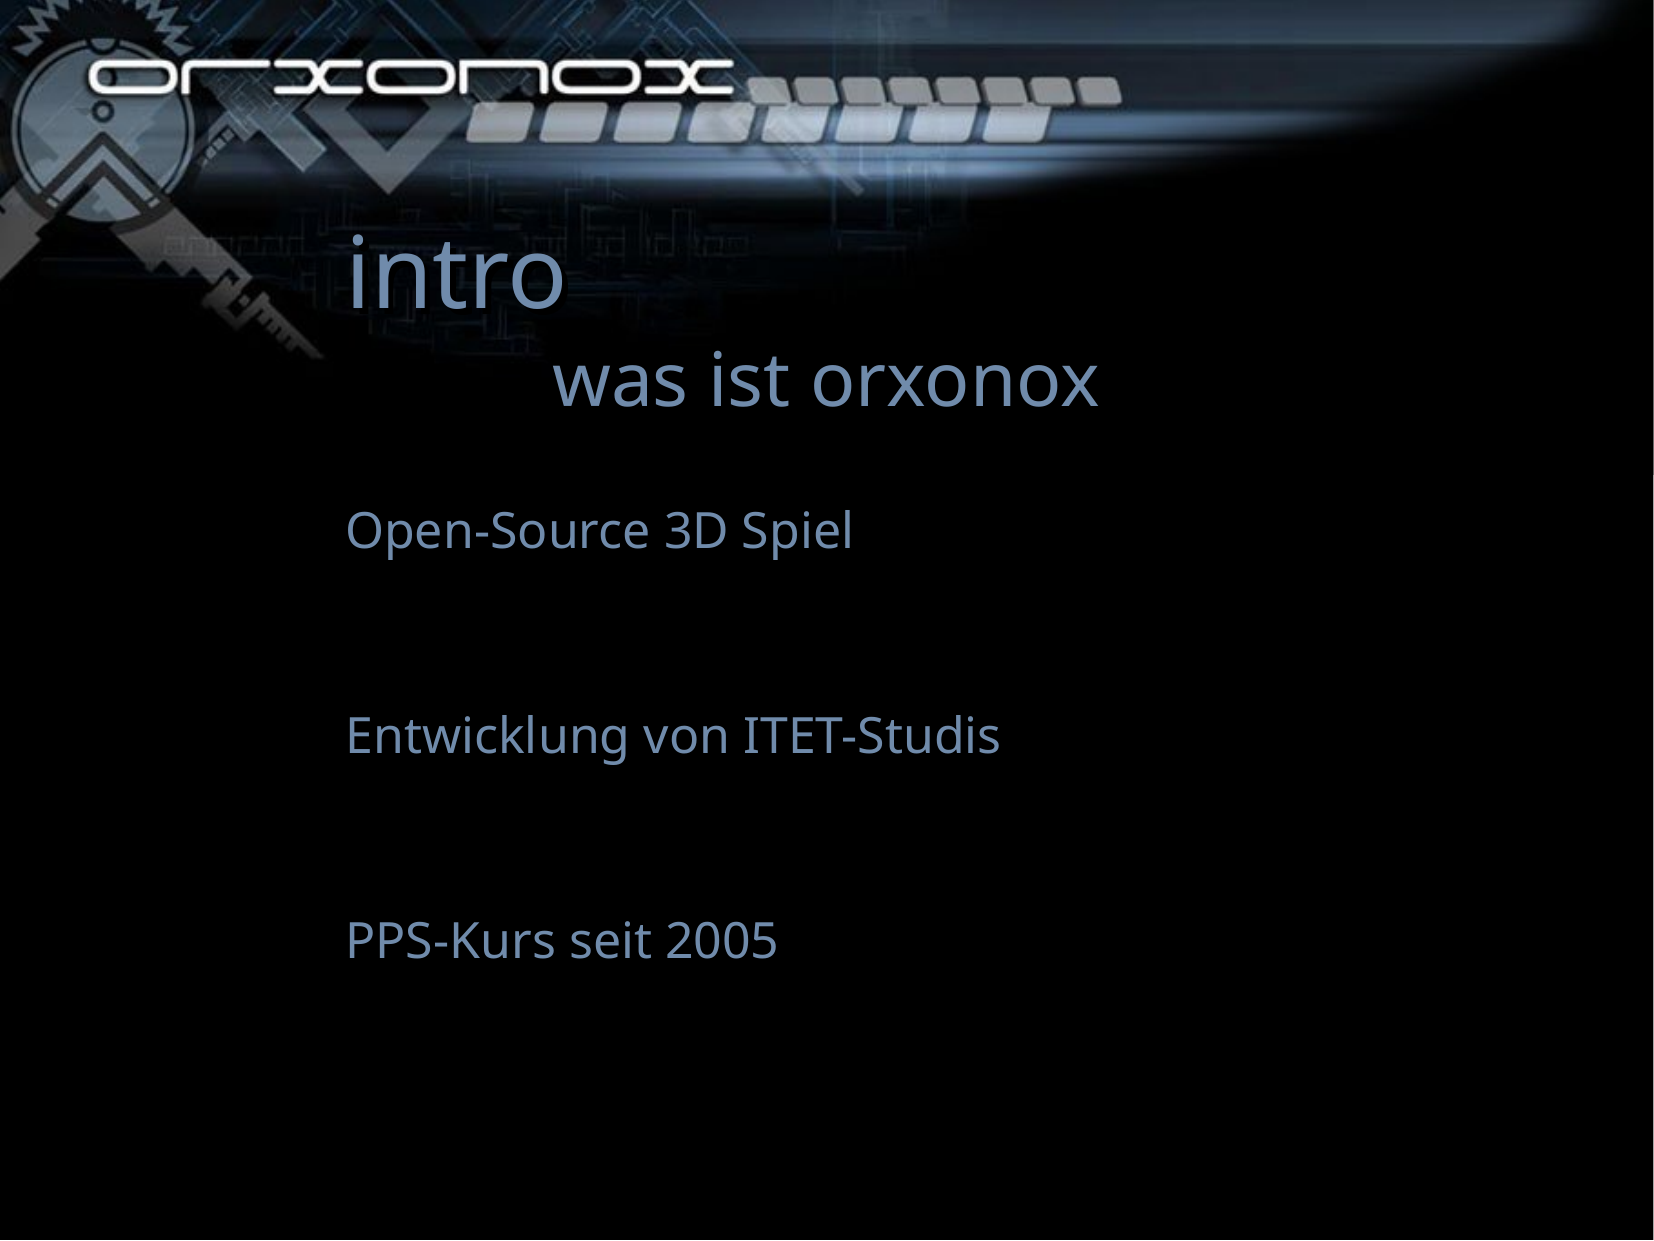

intro
was ist orxonox
Open-Source 3D Spiel
Entwicklung von ITET-Studis
PPS-Kurs seit 2005